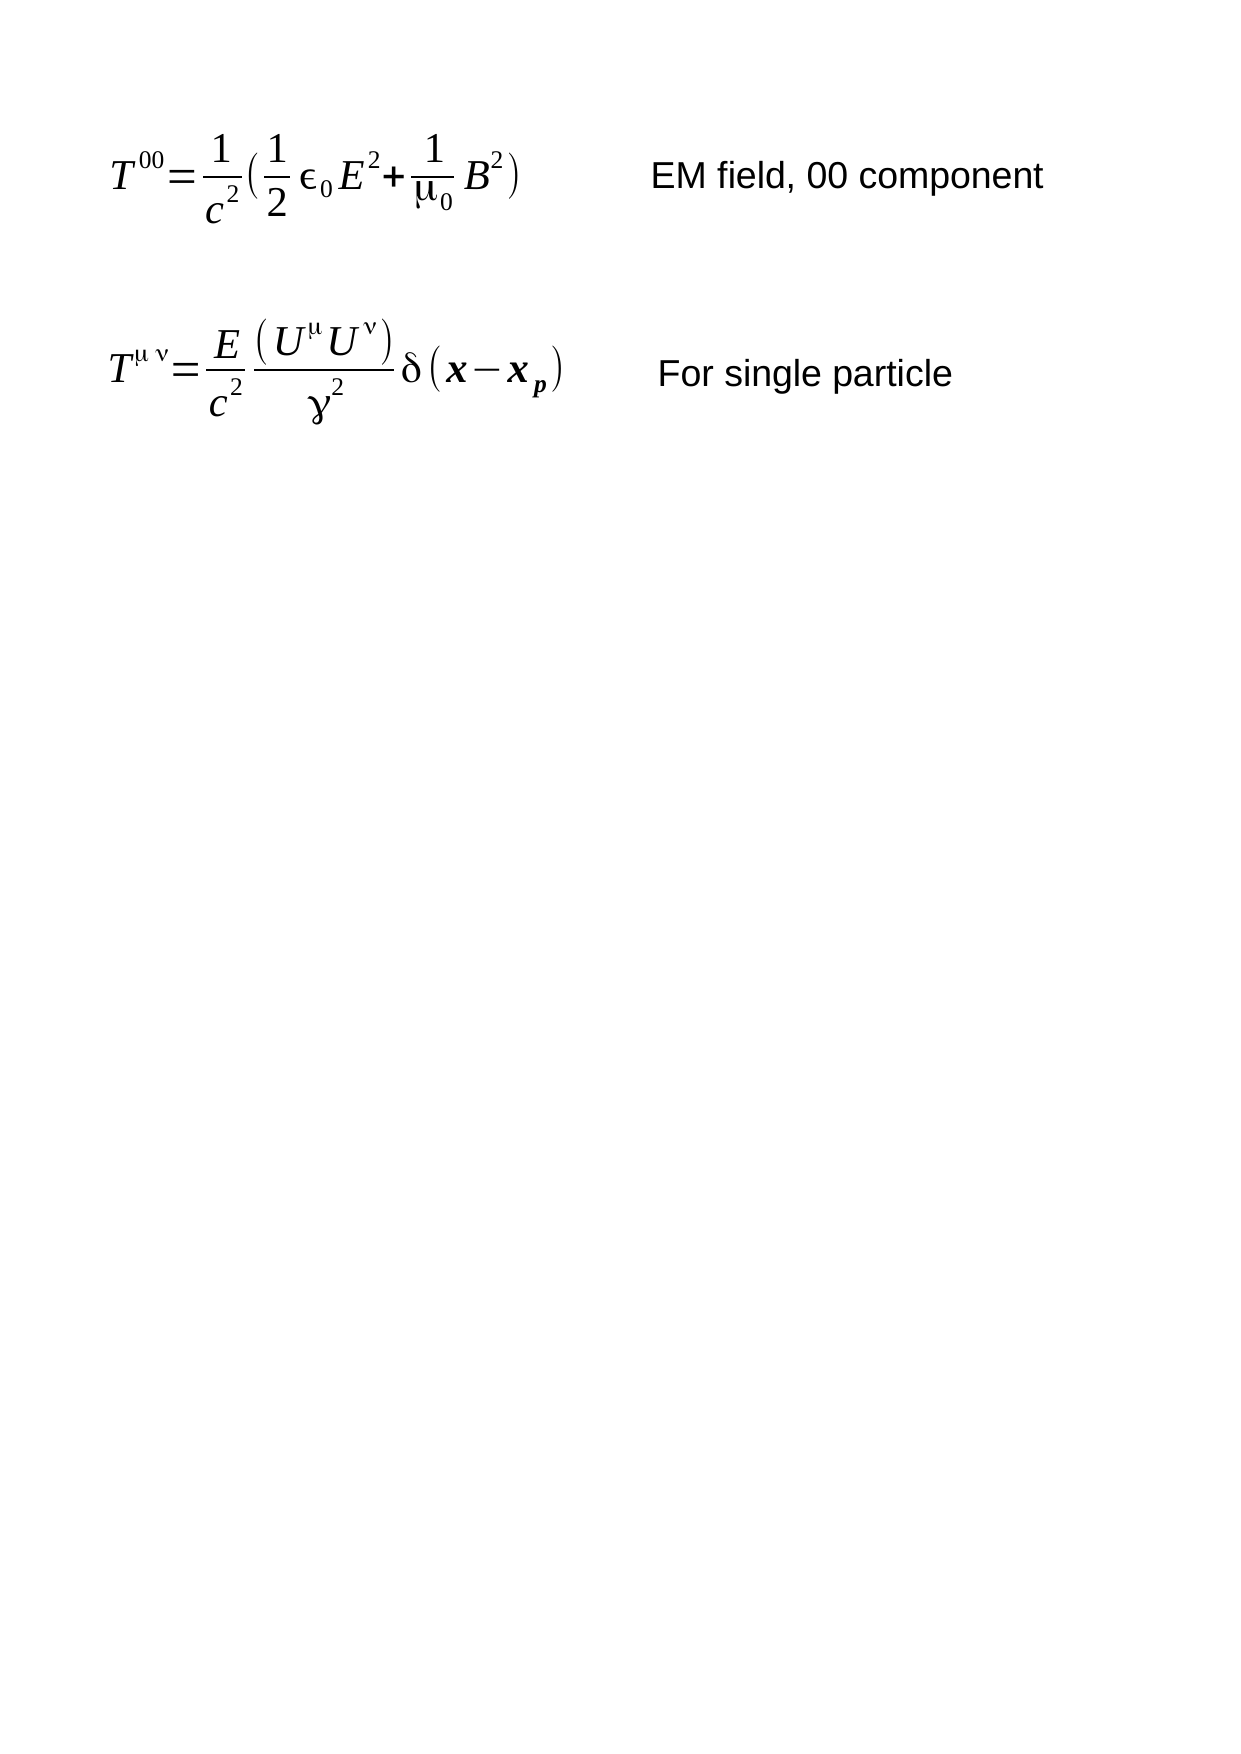

EM field, 00 component
For single particle